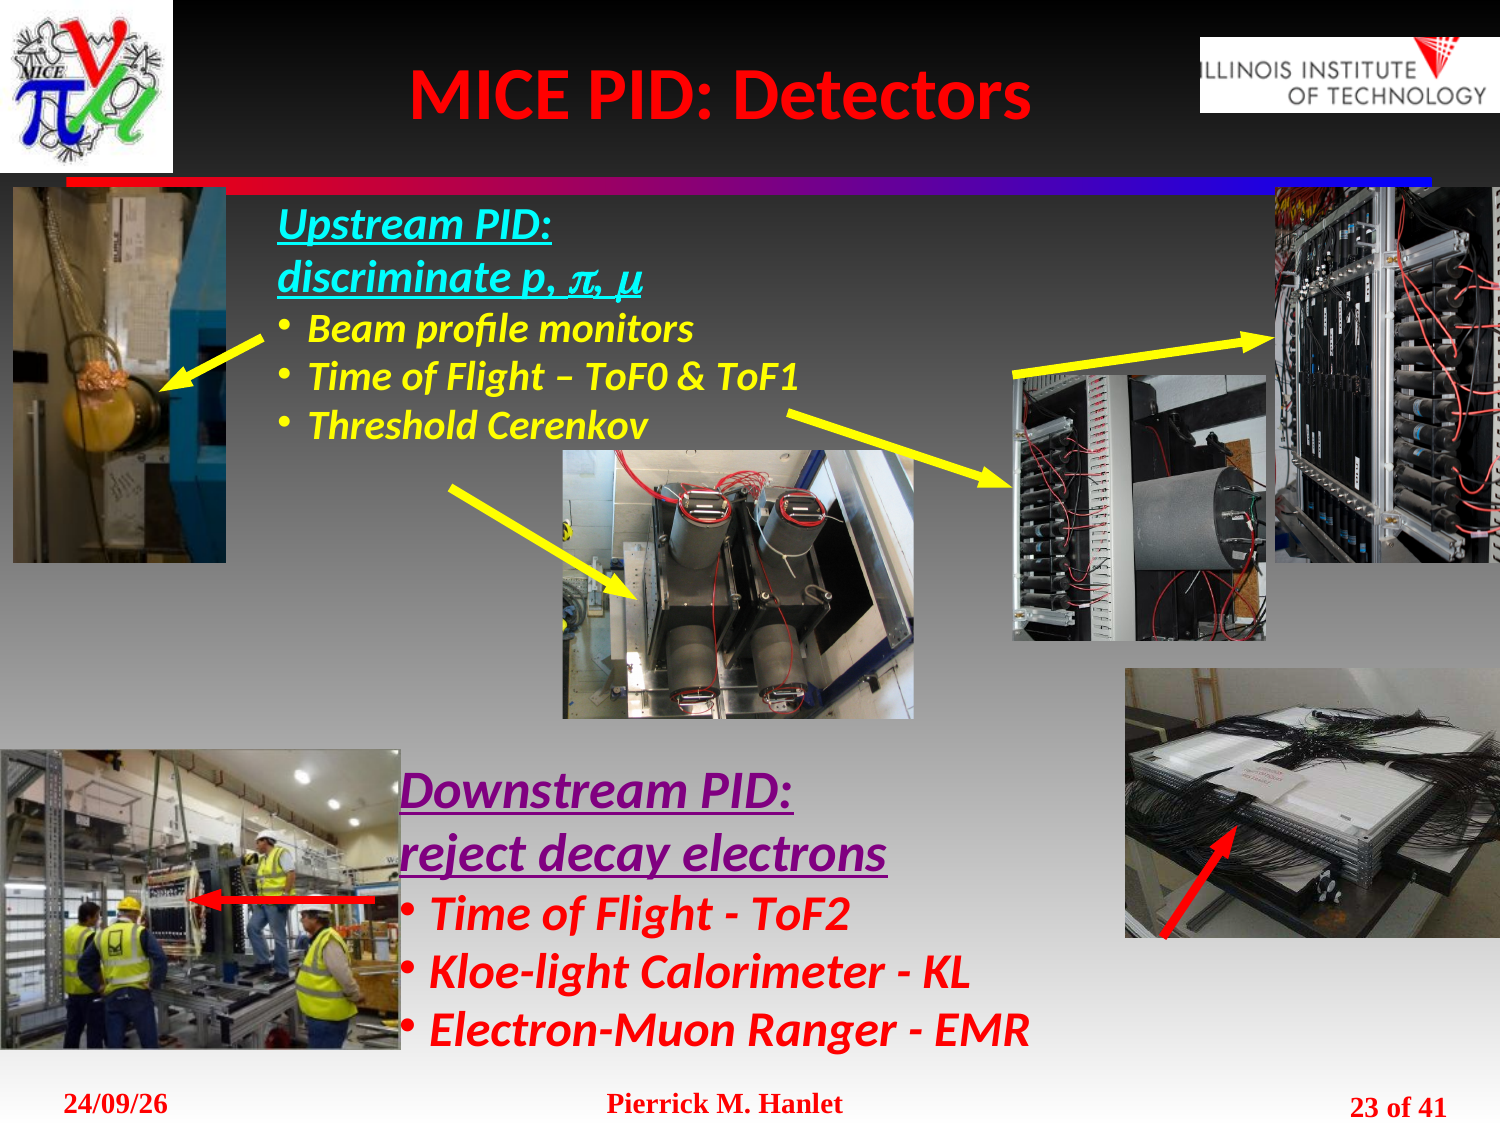

# MICE PID: Detectors
Upstream PID:
discriminate p, , 
Beam profile monitors
Time of Flight – ToF0 & ToF1
Threshold Cerenkov
Downstream PID:
reject decay electrons
Time of Flight - ToF2
Kloe-light Calorimeter - KL
Electron-Muon Ranger - EMR
23
Pierrick Hanlet